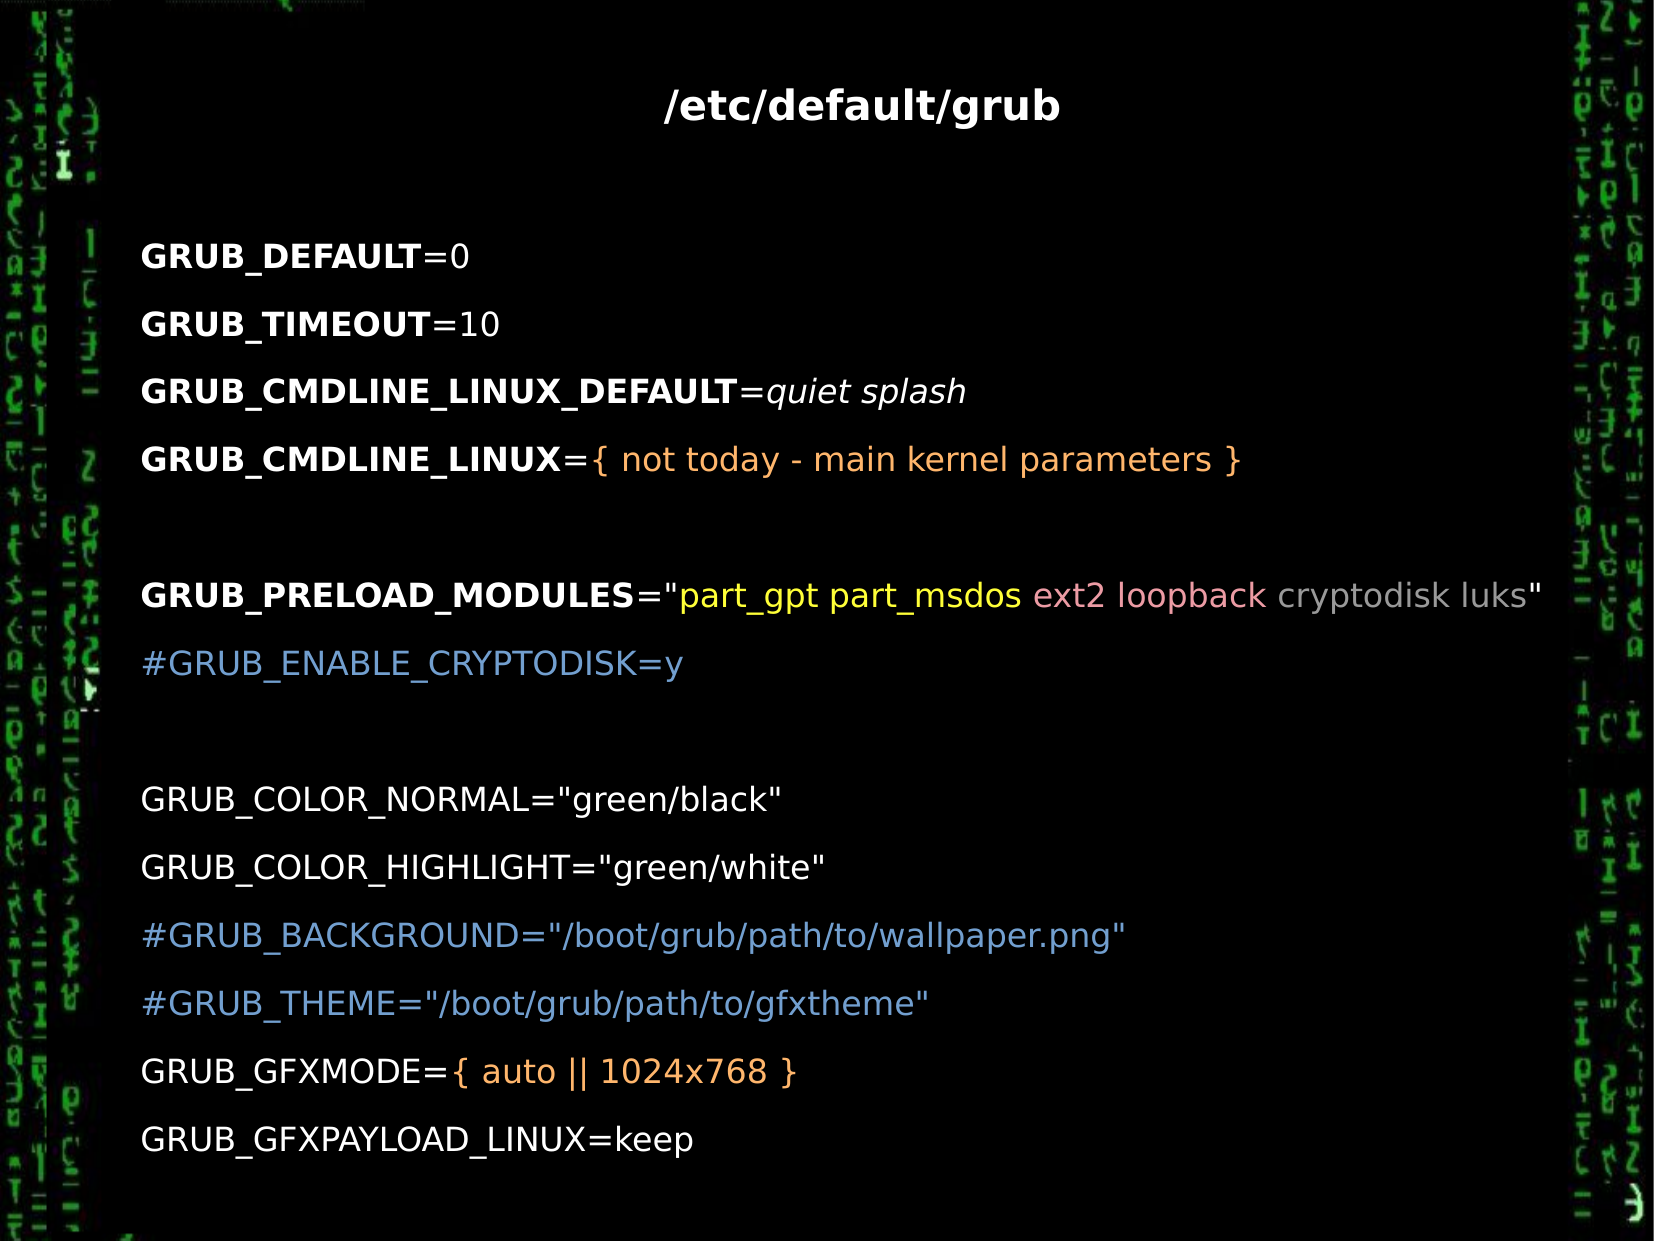

# /etc/default/grub
GRUB_DEFAULT=0
GRUB_TIMEOUT=10
GRUB_CMDLINE_LINUX_DEFAULT=quiet splash
GRUB_CMDLINE_LINUX={ not today - main kernel parameters }
GRUB_PRELOAD_MODULES="part_gpt part_msdos ext2 loopback cryptodisk luks"
#GRUB_ENABLE_CRYPTODISK=y
GRUB_COLOR_NORMAL="green/black"
GRUB_COLOR_HIGHLIGHT="green/white"
#GRUB_BACKGROUND="/boot/grub/path/to/wallpaper.png"
#GRUB_THEME="/boot/grub/path/to/gfxtheme"
GRUB_GFXMODE={ auto || 1024x768 }
GRUB_GFXPAYLOAD_LINUX=keep